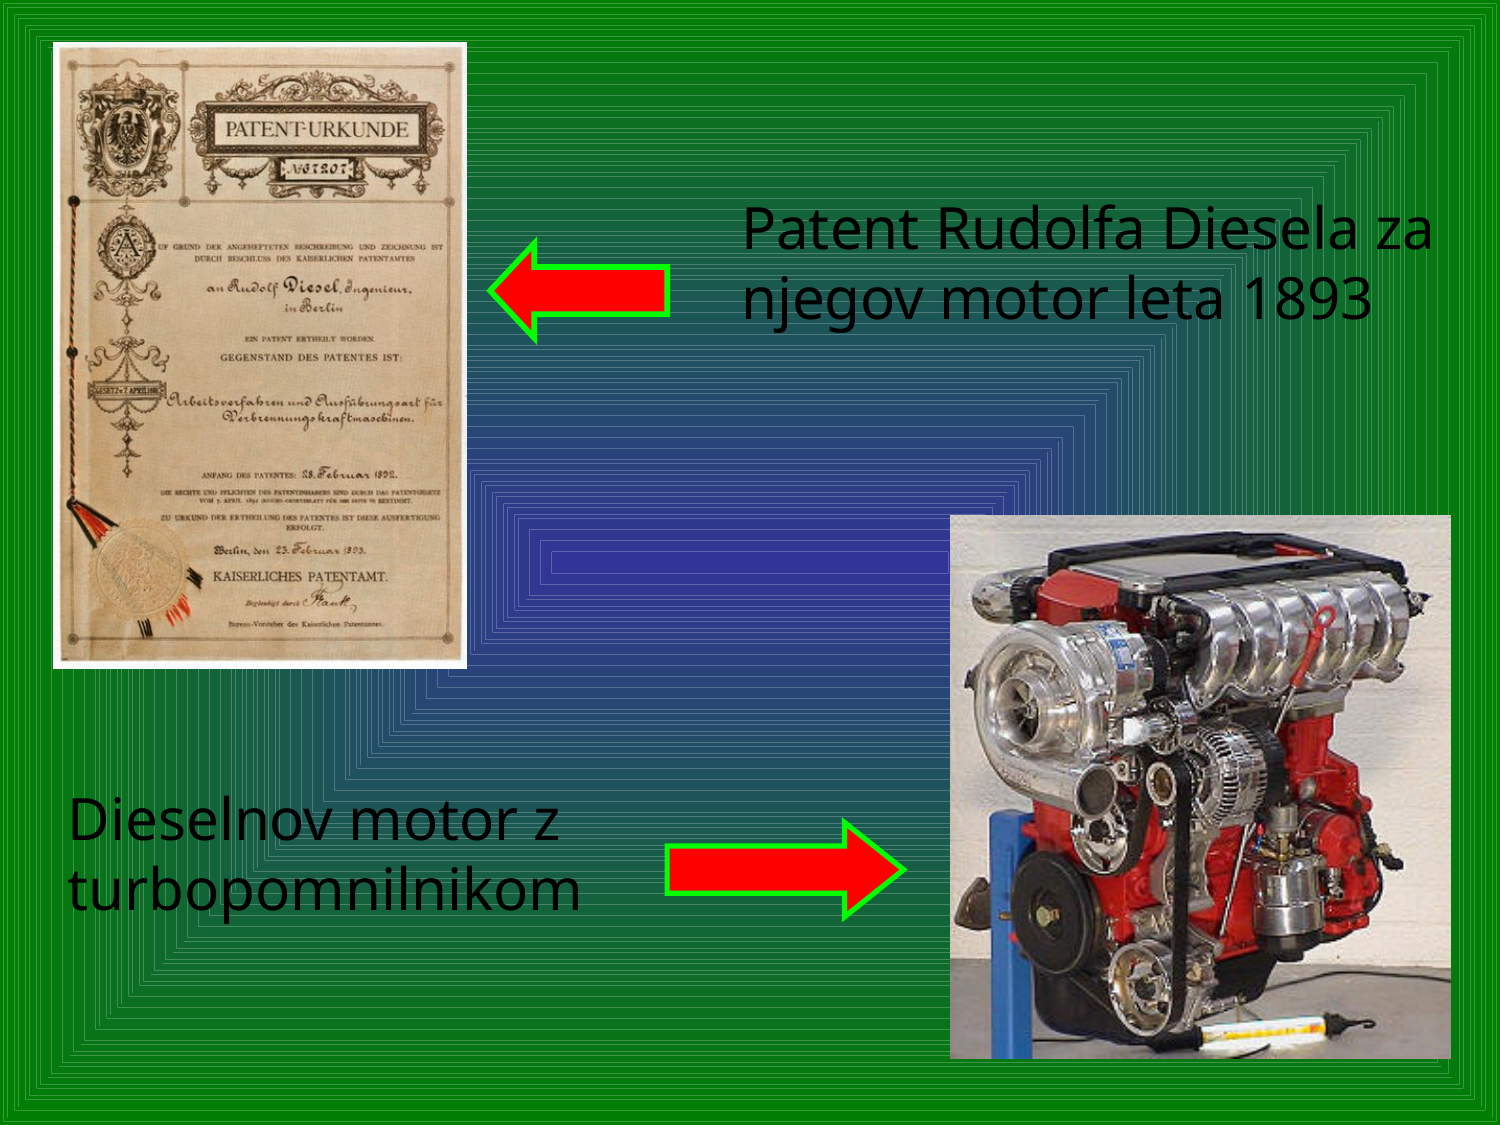

Patent Rudolfa Diesela za njegov motor leta 1893
Dieselnov motor z turbopomnilnikom